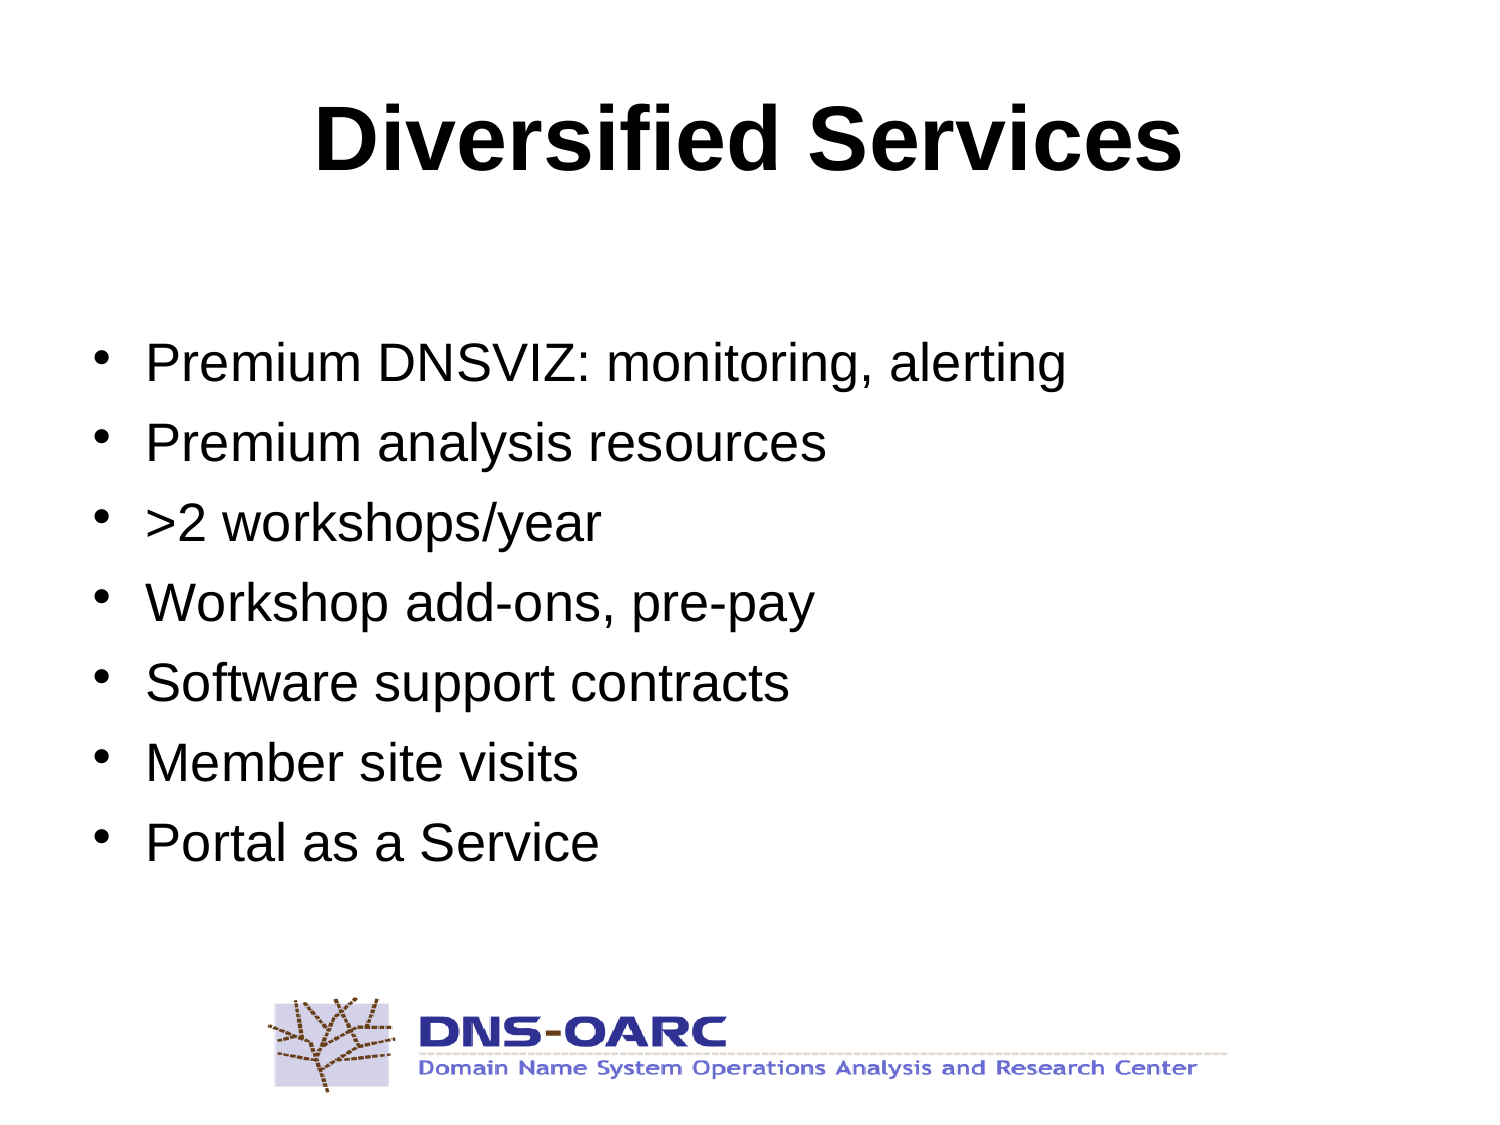

# Diversified Services
Premium DNSVIZ: monitoring, alerting
Premium analysis resources
>2 workshops/year
Workshop add-ons, pre-pay
Software support contracts
Member site visits
Portal as a Service